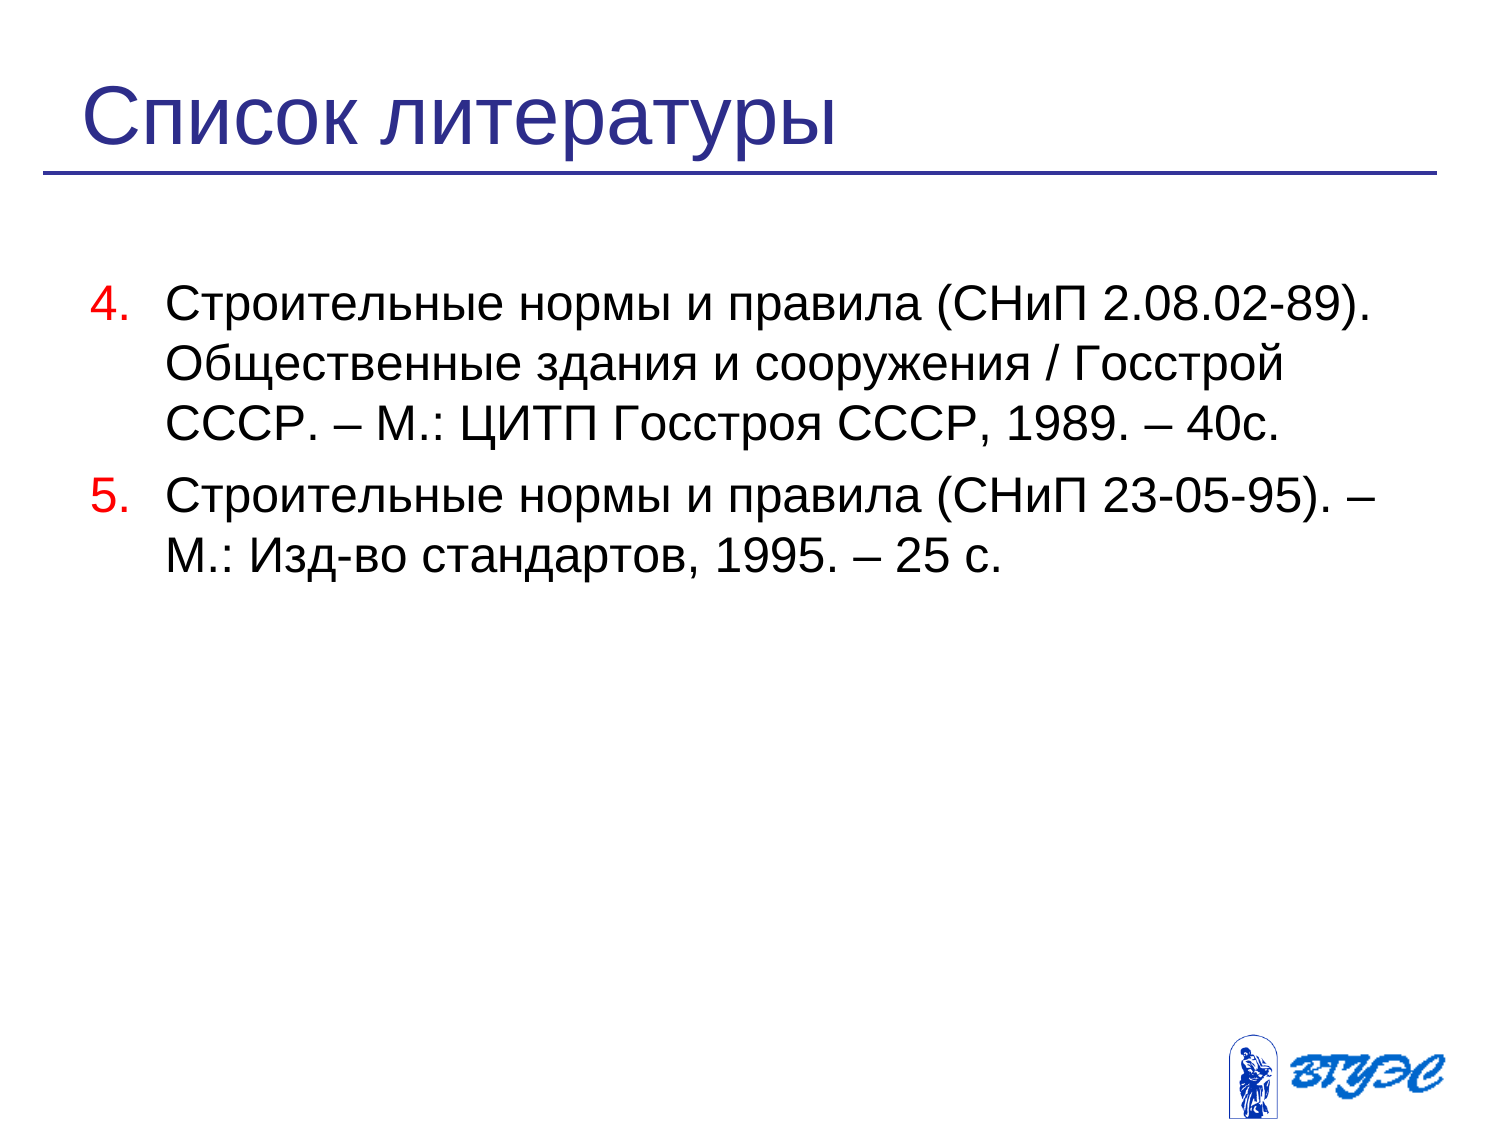

Список литературы
# Строительные нормы и правила (СНиП 2.08.02-89). Общественные здания и сооружения / Госстрой СССР. – М.: ЦИТП Госстроя СССР, 1989. – 40с.
Строительные нормы и правила (СНиП 23-05-95). – М.: Изд-во стандартов, 1995. – 25 с.